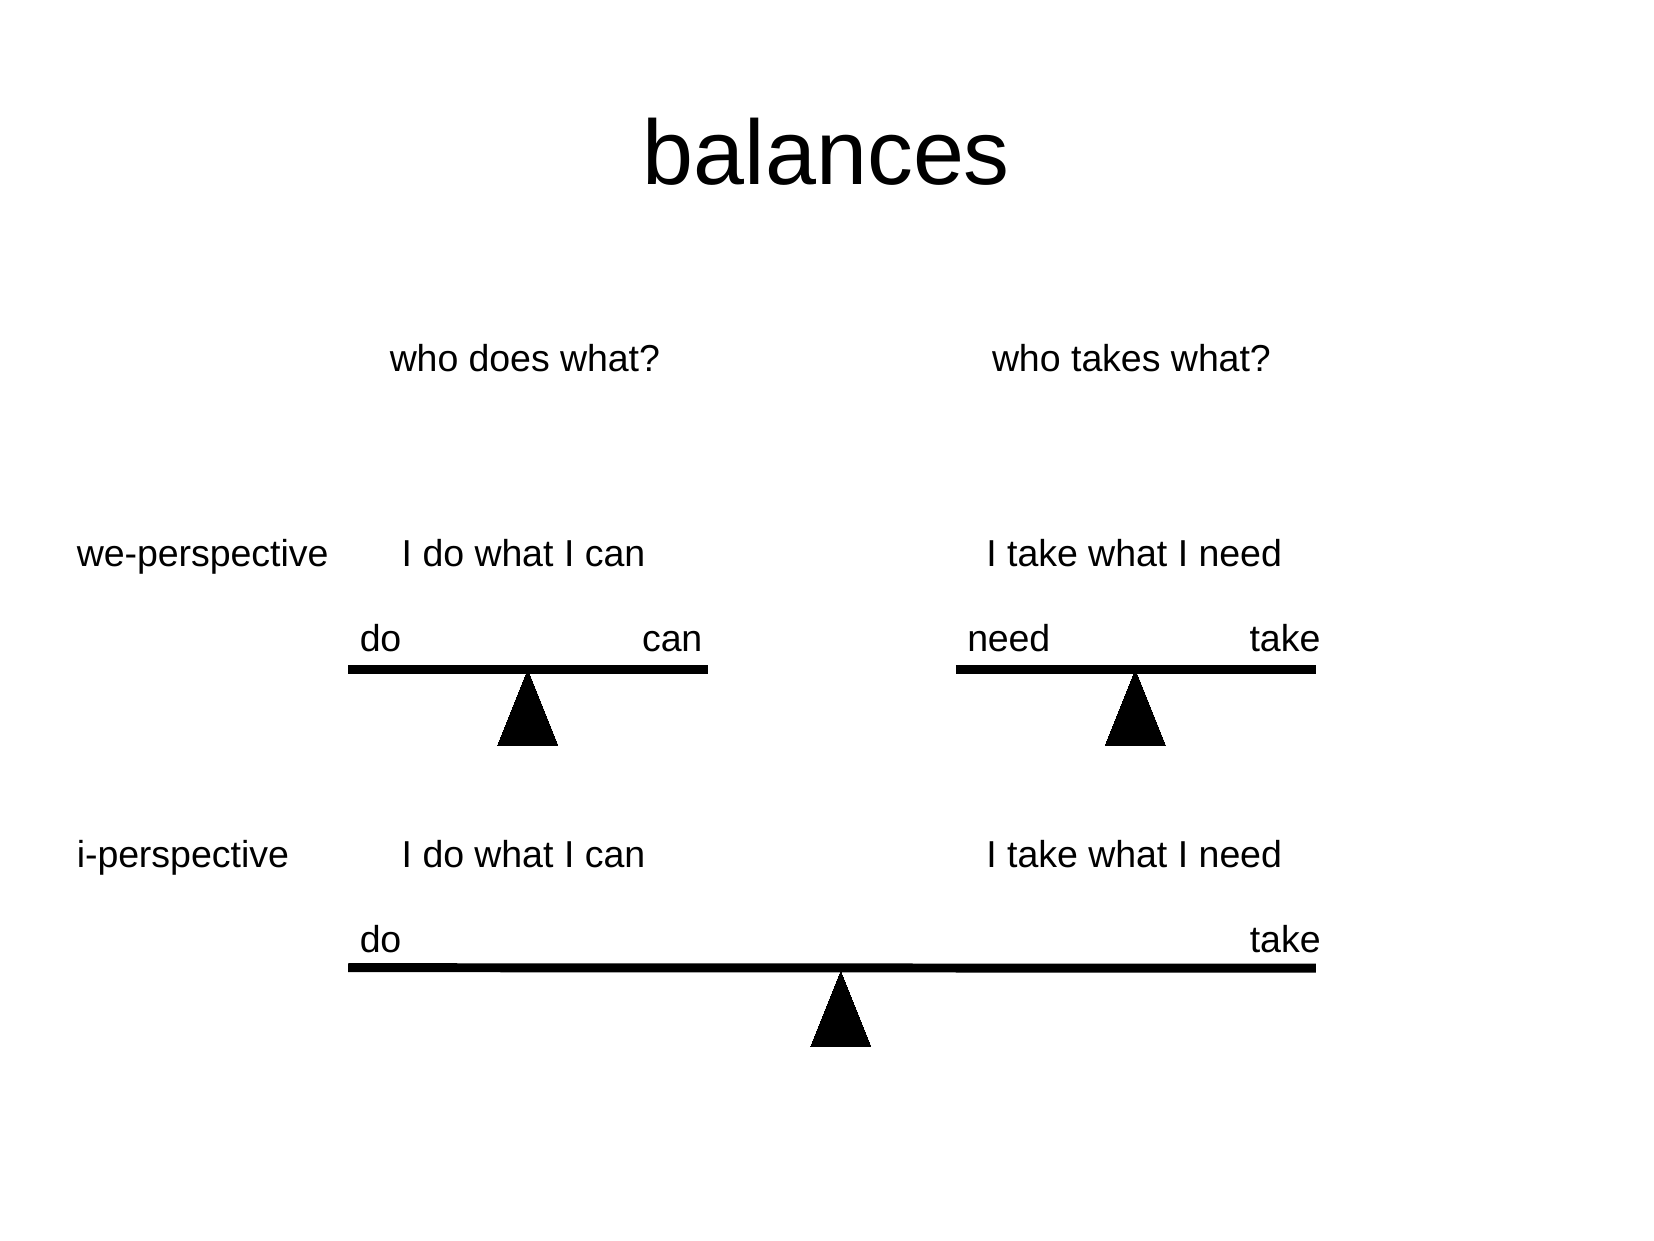

# balances
who does what?
who takes what?
we-perspective
I do what I can
I take what I need
do
need
can
take
i-perspective
I do what I can
I take what I need
do
take